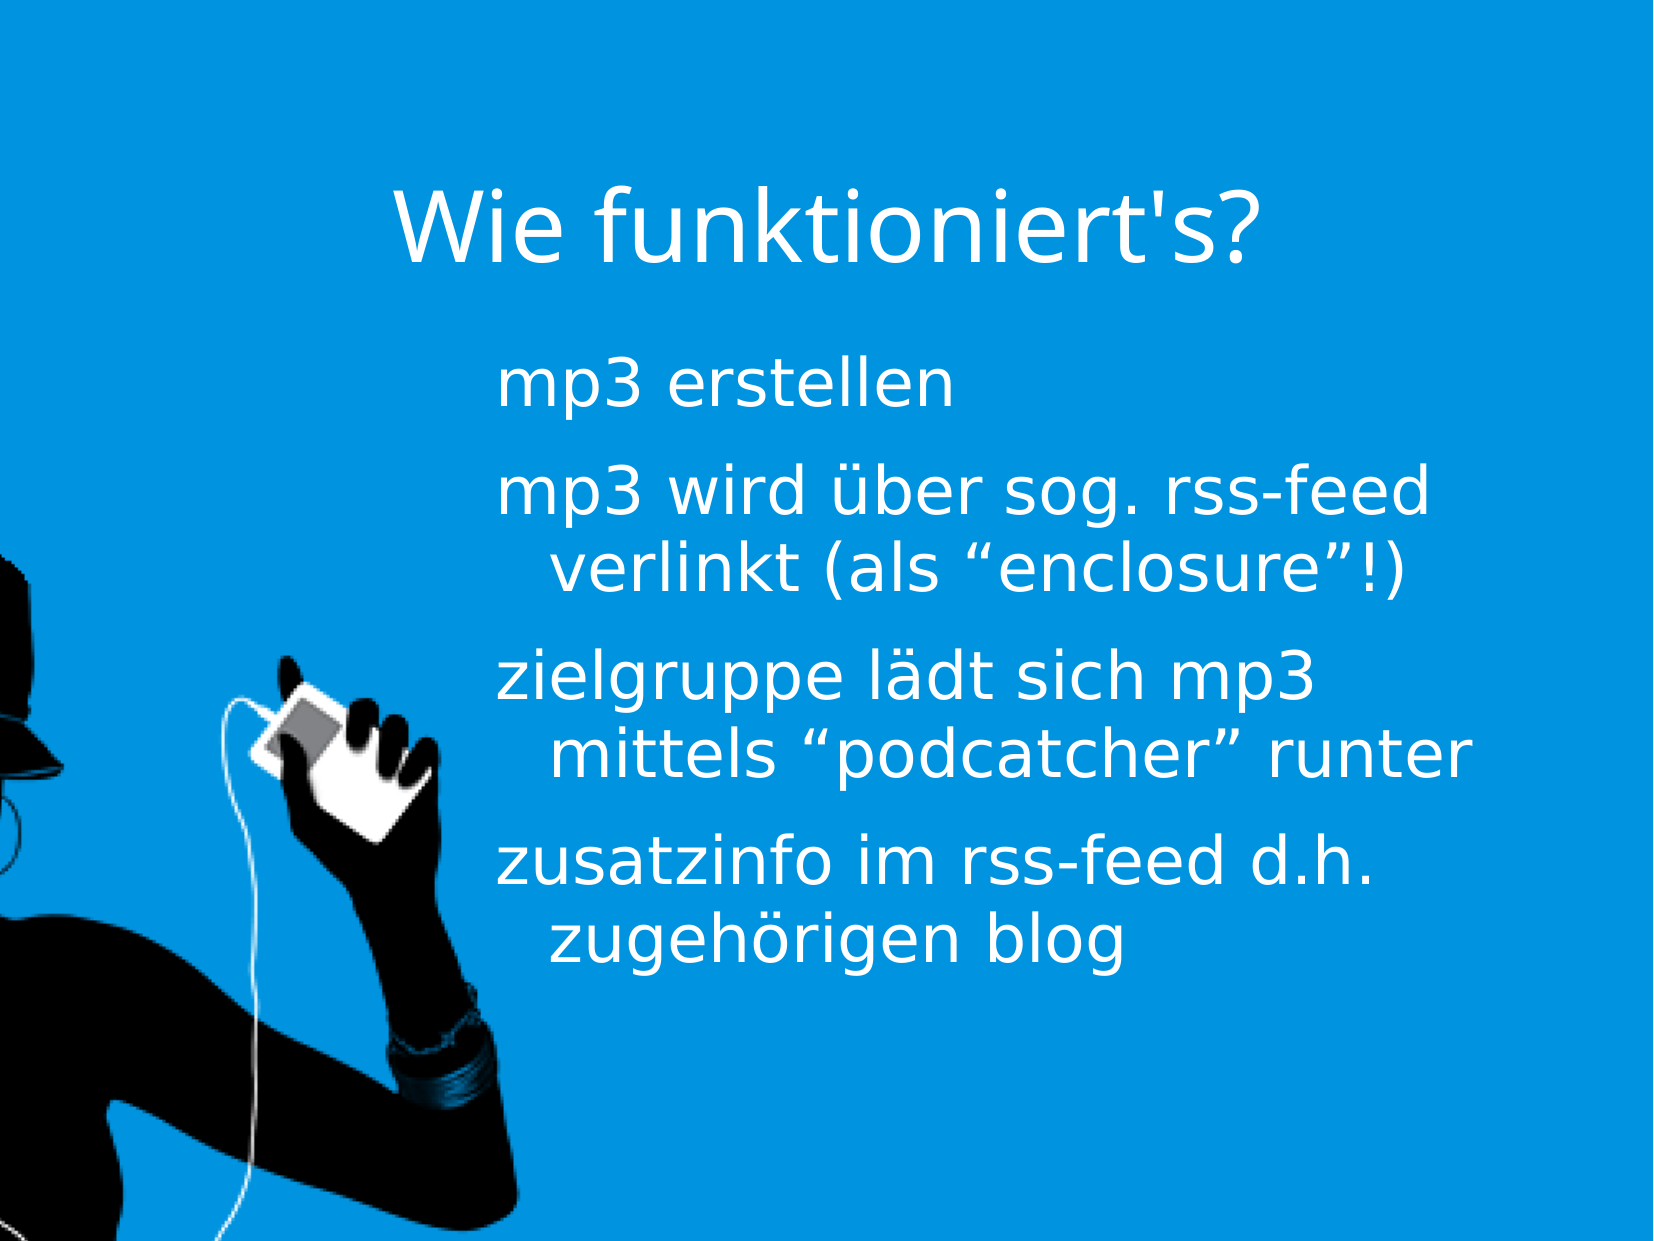

# Wie funktioniert's?
mp3 erstellen
mp3 wird über sog. rss-feed verlinkt (als “enclosure”!)
zielgruppe lädt sich mp3 mittels “podcatcher” runter
zusatzinfo im rss-feed d.h. zugehörigen blog